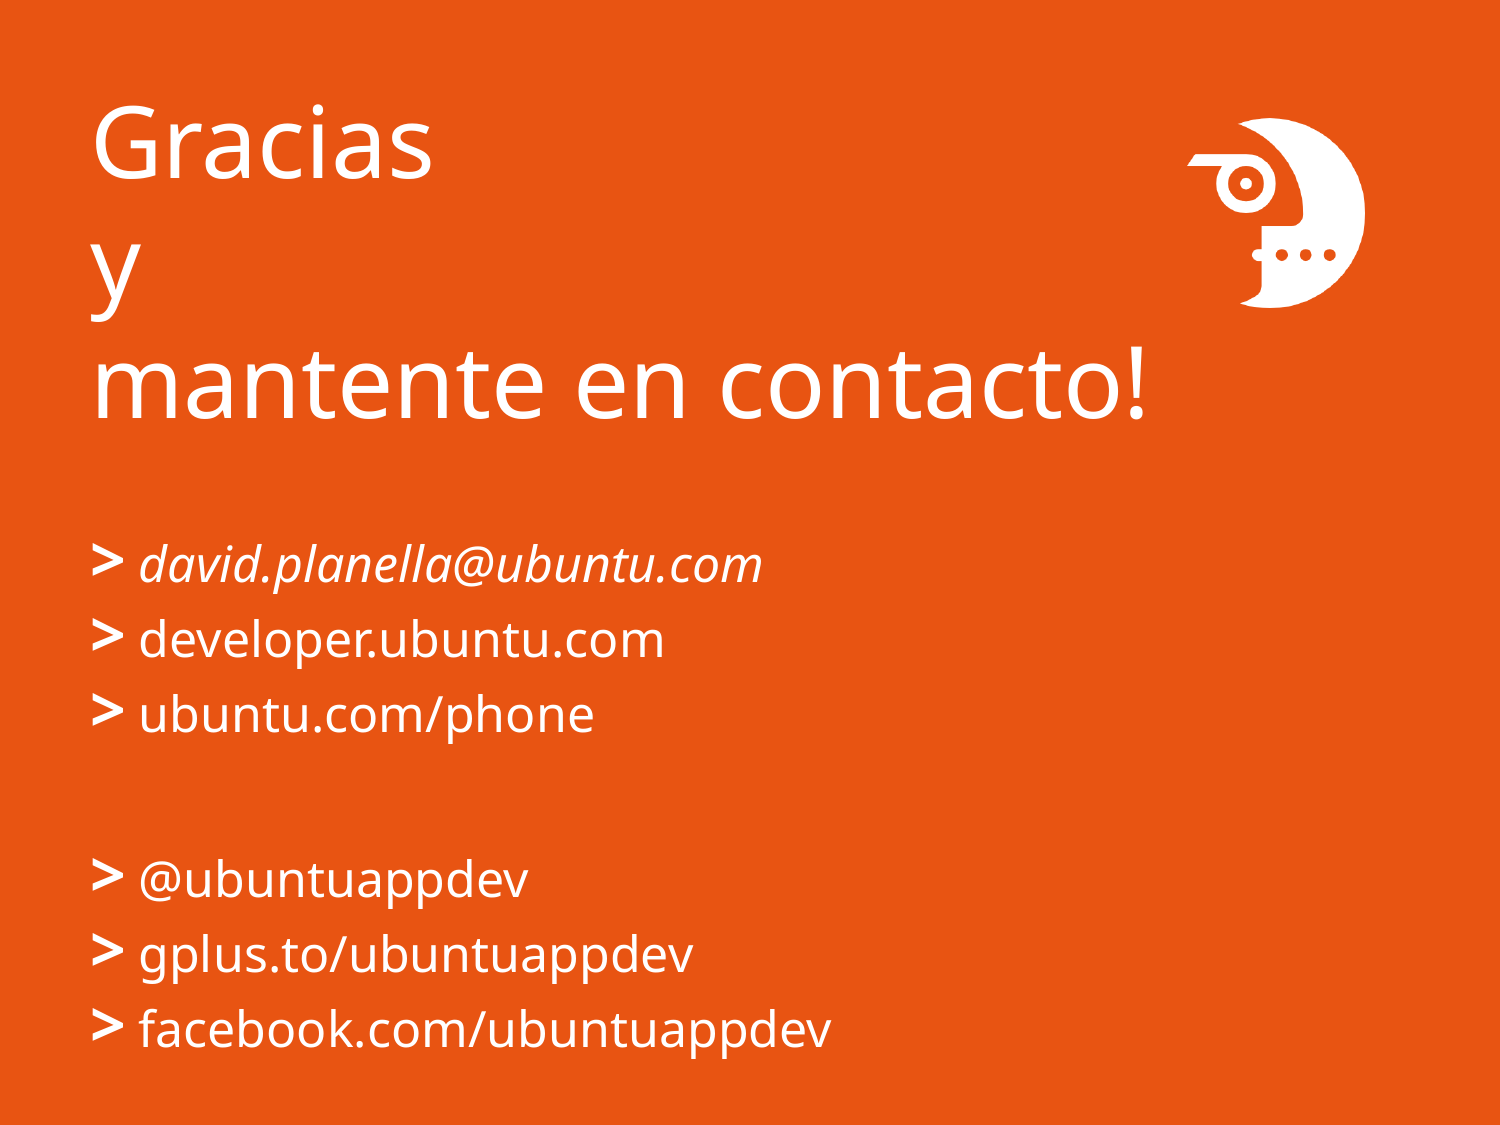

# Gracias y mantente en contacto!
> david.planella@ubuntu.com
> developer.ubuntu.com
> ubuntu.com/phone
> @ubuntuappdev
> gplus.to/ubuntuappdev
> facebook.com/ubuntuappdev